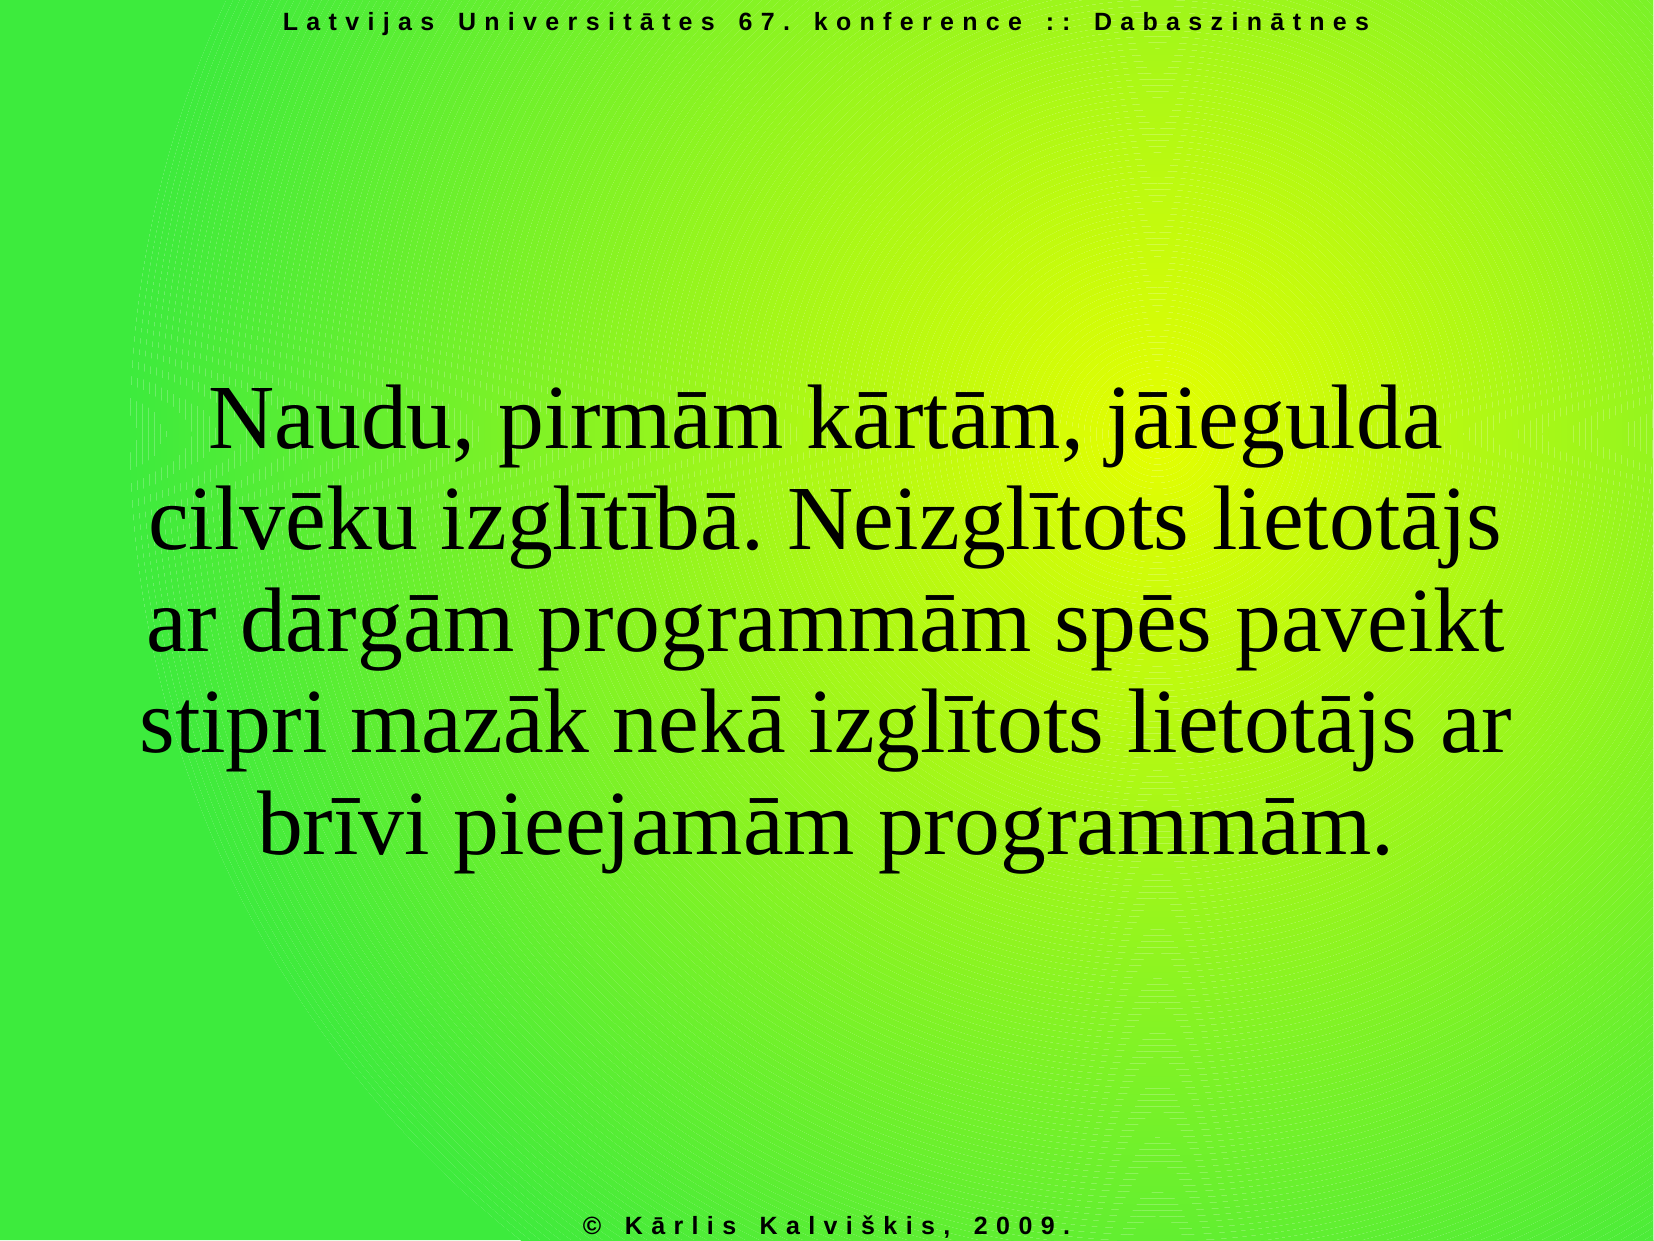

# Naudu, pirmām kārtām, jāiegulda cilvēku izglītībā. Neizglītots lietotājs ar dārgām programmām spēs paveikt stipri mazāk nekā izglītots lietotājs ar brīvi pieejamām programmām.